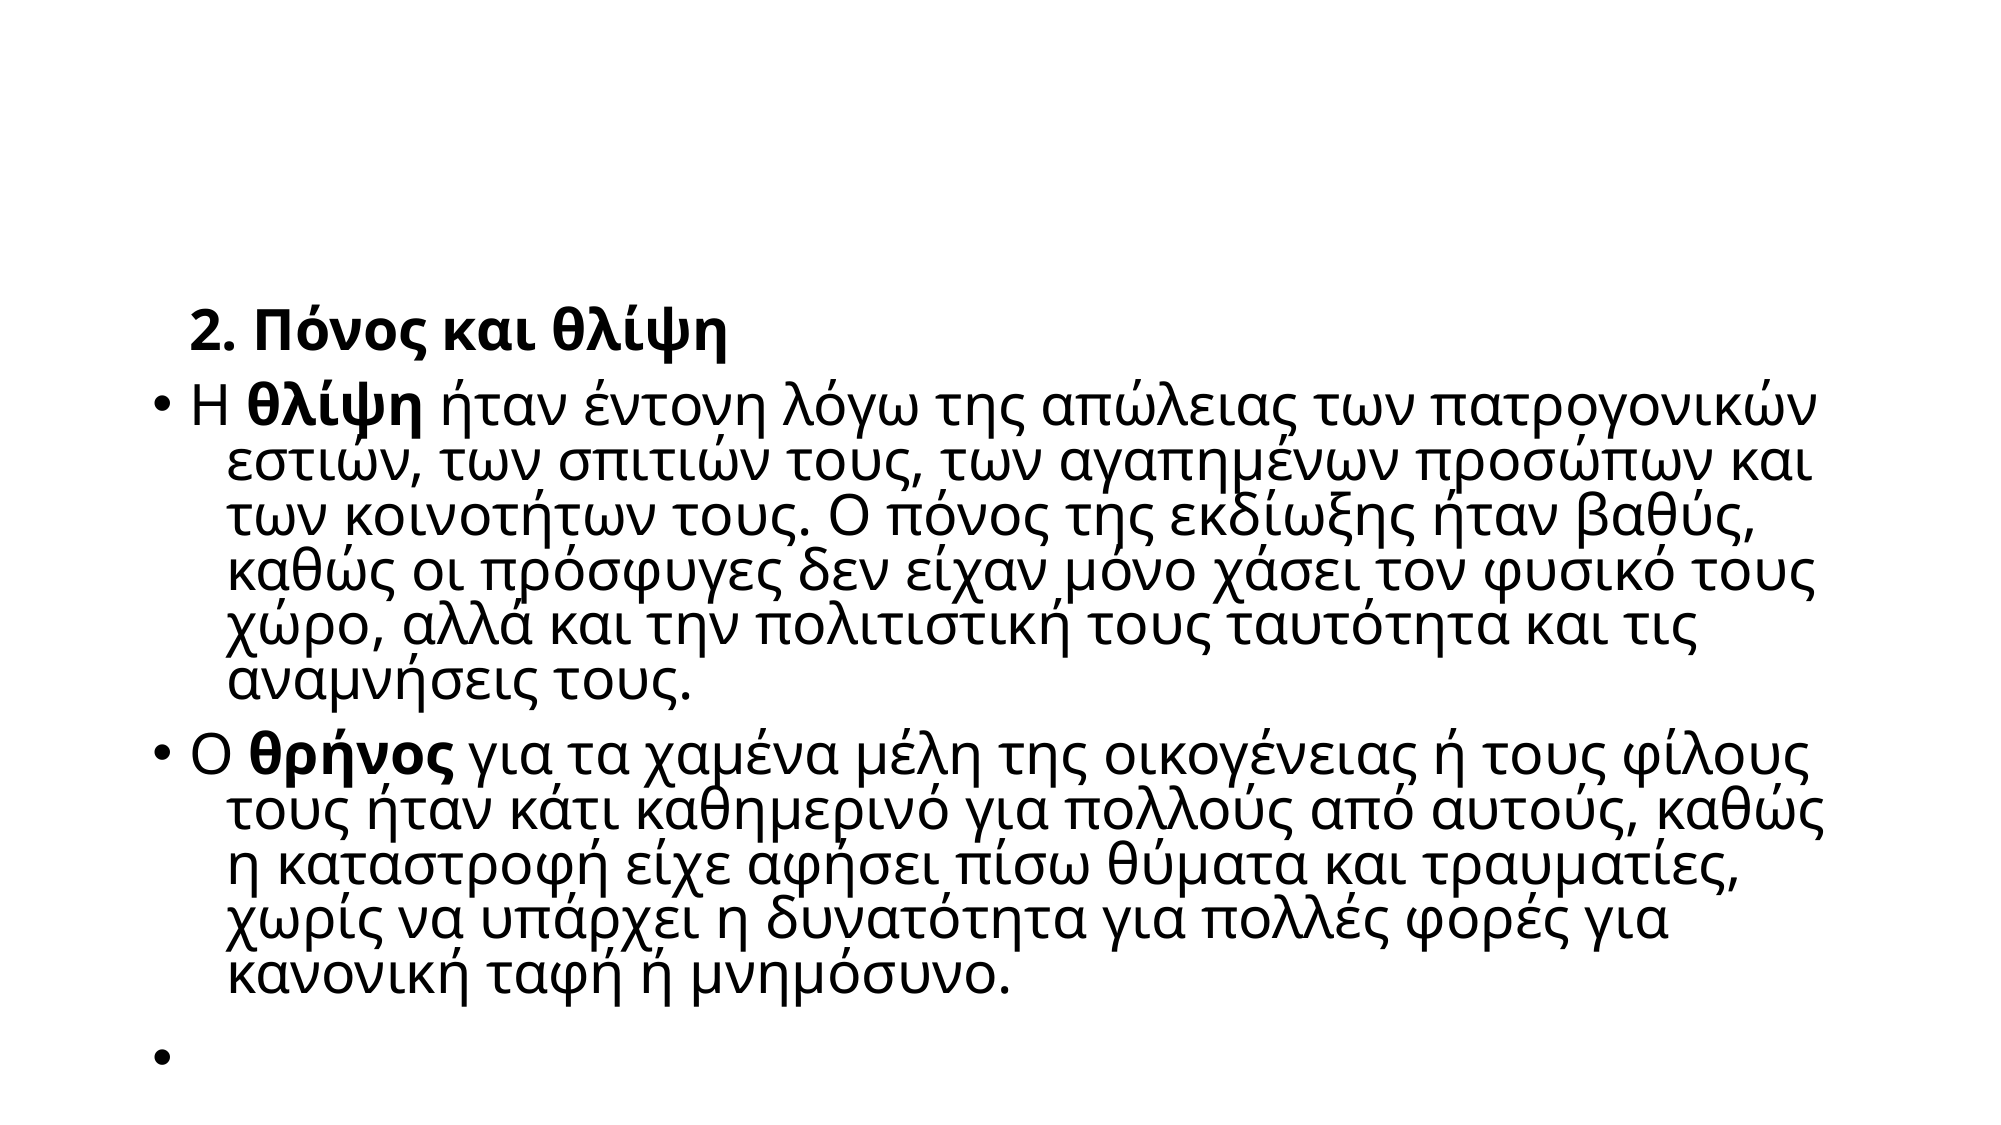

#
2. Πόνος και θλίψη
Η θλίψη ήταν έντονη λόγω της απώλειας των πατρογονικών εστιών, των σπιτιών τους, των αγαπημένων προσώπων και των κοινοτήτων τους. Ο πόνος της εκδίωξης ήταν βαθύς, καθώς οι πρόσφυγες δεν είχαν μόνο χάσει τον φυσικό τους χώρο, αλλά και την πολιτιστική τους ταυτότητα και τις αναμνήσεις τους.
Ο θρήνος για τα χαμένα μέλη της οικογένειας ή τους φίλους τους ήταν κάτι καθημερινό για πολλούς από αυτούς, καθώς η καταστροφή είχε αφήσει πίσω θύματα και τραυματίες, χωρίς να υπάρχει η δυνατότητα για πολλές φορές για κανονική ταφή ή μνημόσυνο.